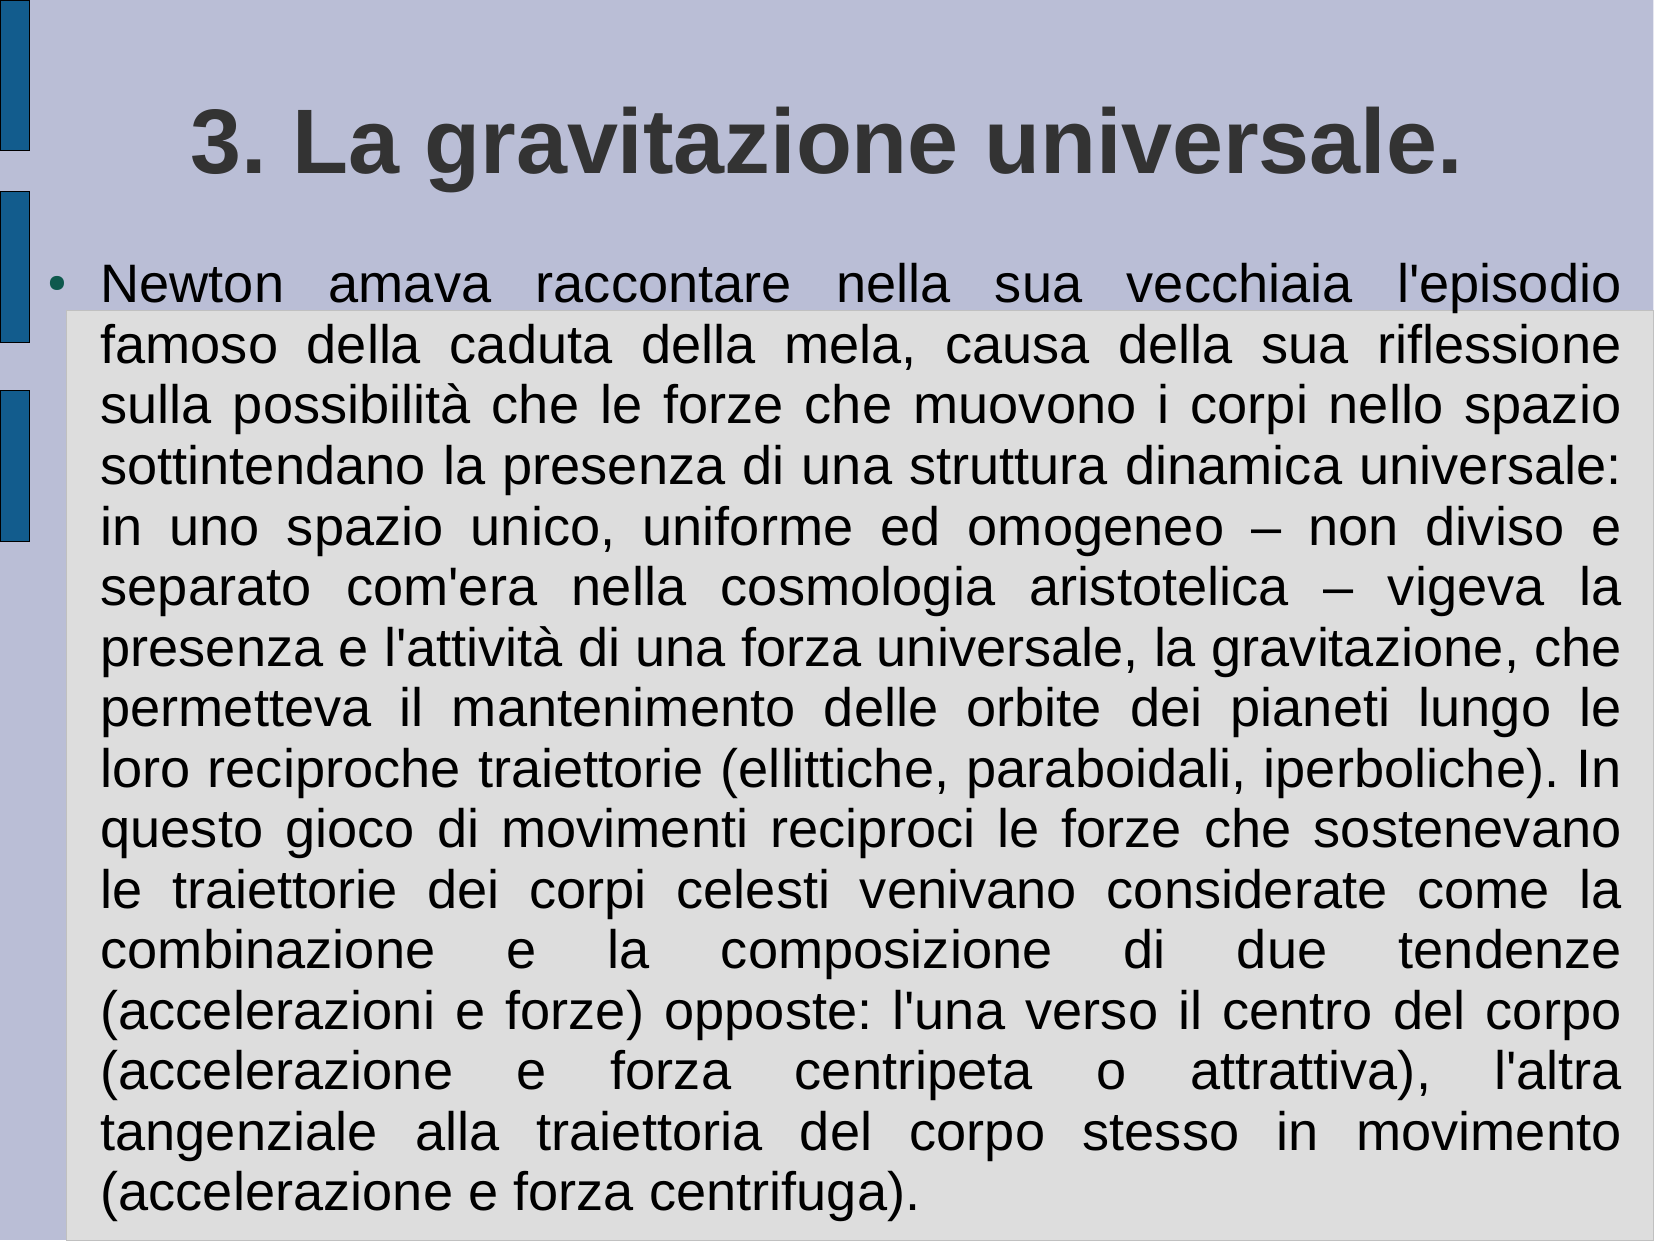

# 3. La gravitazione universale.
Newton amava raccontare nella sua vecchiaia l'episodio famoso della caduta della mela, causa della sua riflessione sulla possibilità che le forze che muovono i corpi nello spazio sottintendano la presenza di una struttura dinamica universale: in uno spazio unico, uniforme ed omogeneo – non diviso e separato com'era nella cosmologia aristotelica – vigeva la presenza e l'attività di una forza universale, la gravitazione, che permetteva il mantenimento delle orbite dei pianeti lungo le loro reciproche traiettorie (ellittiche, paraboidali, iperboliche). In questo gioco di movimenti reciproci le forze che sostenevano le traiettorie dei corpi celesti venivano considerate come la combinazione e la composizione di due tendenze (accelerazioni e forze) opposte: l'una verso il centro del corpo (accelerazione e forza centripeta o attrattiva), l'altra tangenziale alla traiettoria del corpo stesso in movimento (accelerazione e forza centrifuga).